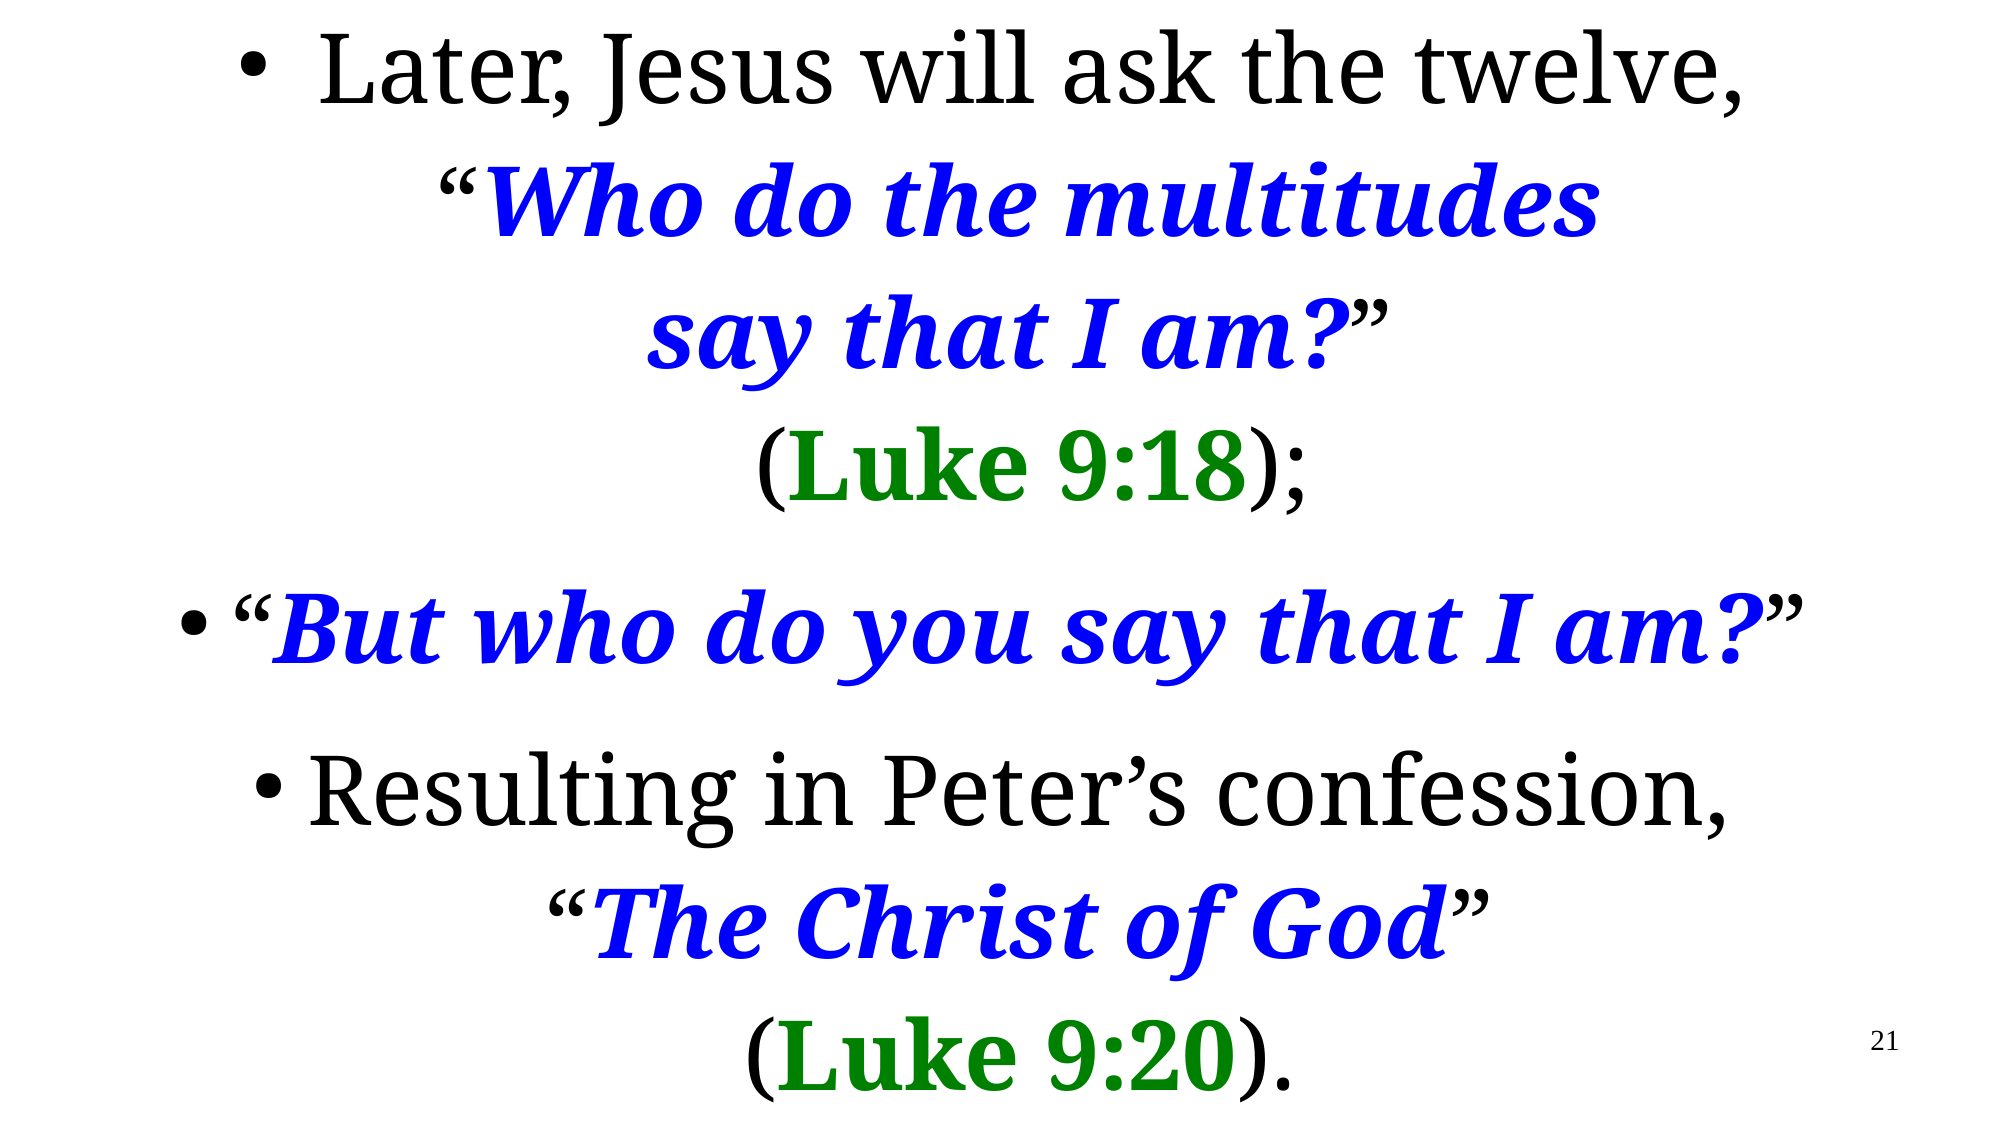

# Later, Jesus will ask the twelve, “Who do the multitudes say that I am?” (Luke 9:18);
“But who do you say that I am?”
Resulting in Peter’s confession,
“The Christ of God”
(Luke 9:20).
21